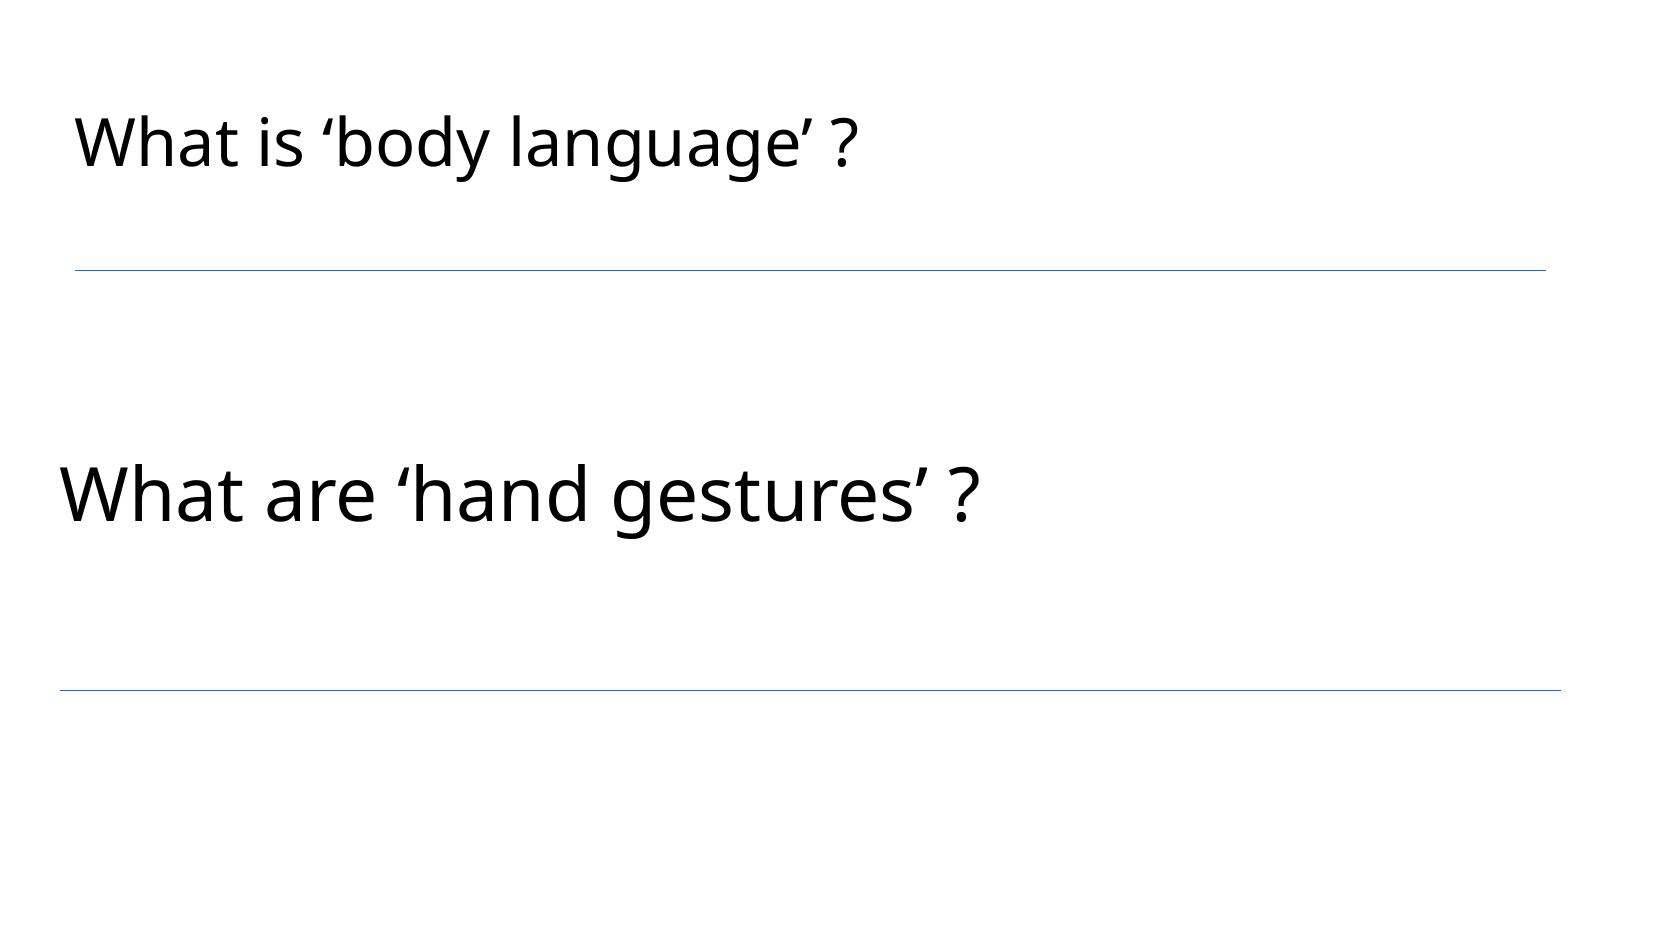

What is ‘body language’ ?
What are ‘hand gestures’ ?